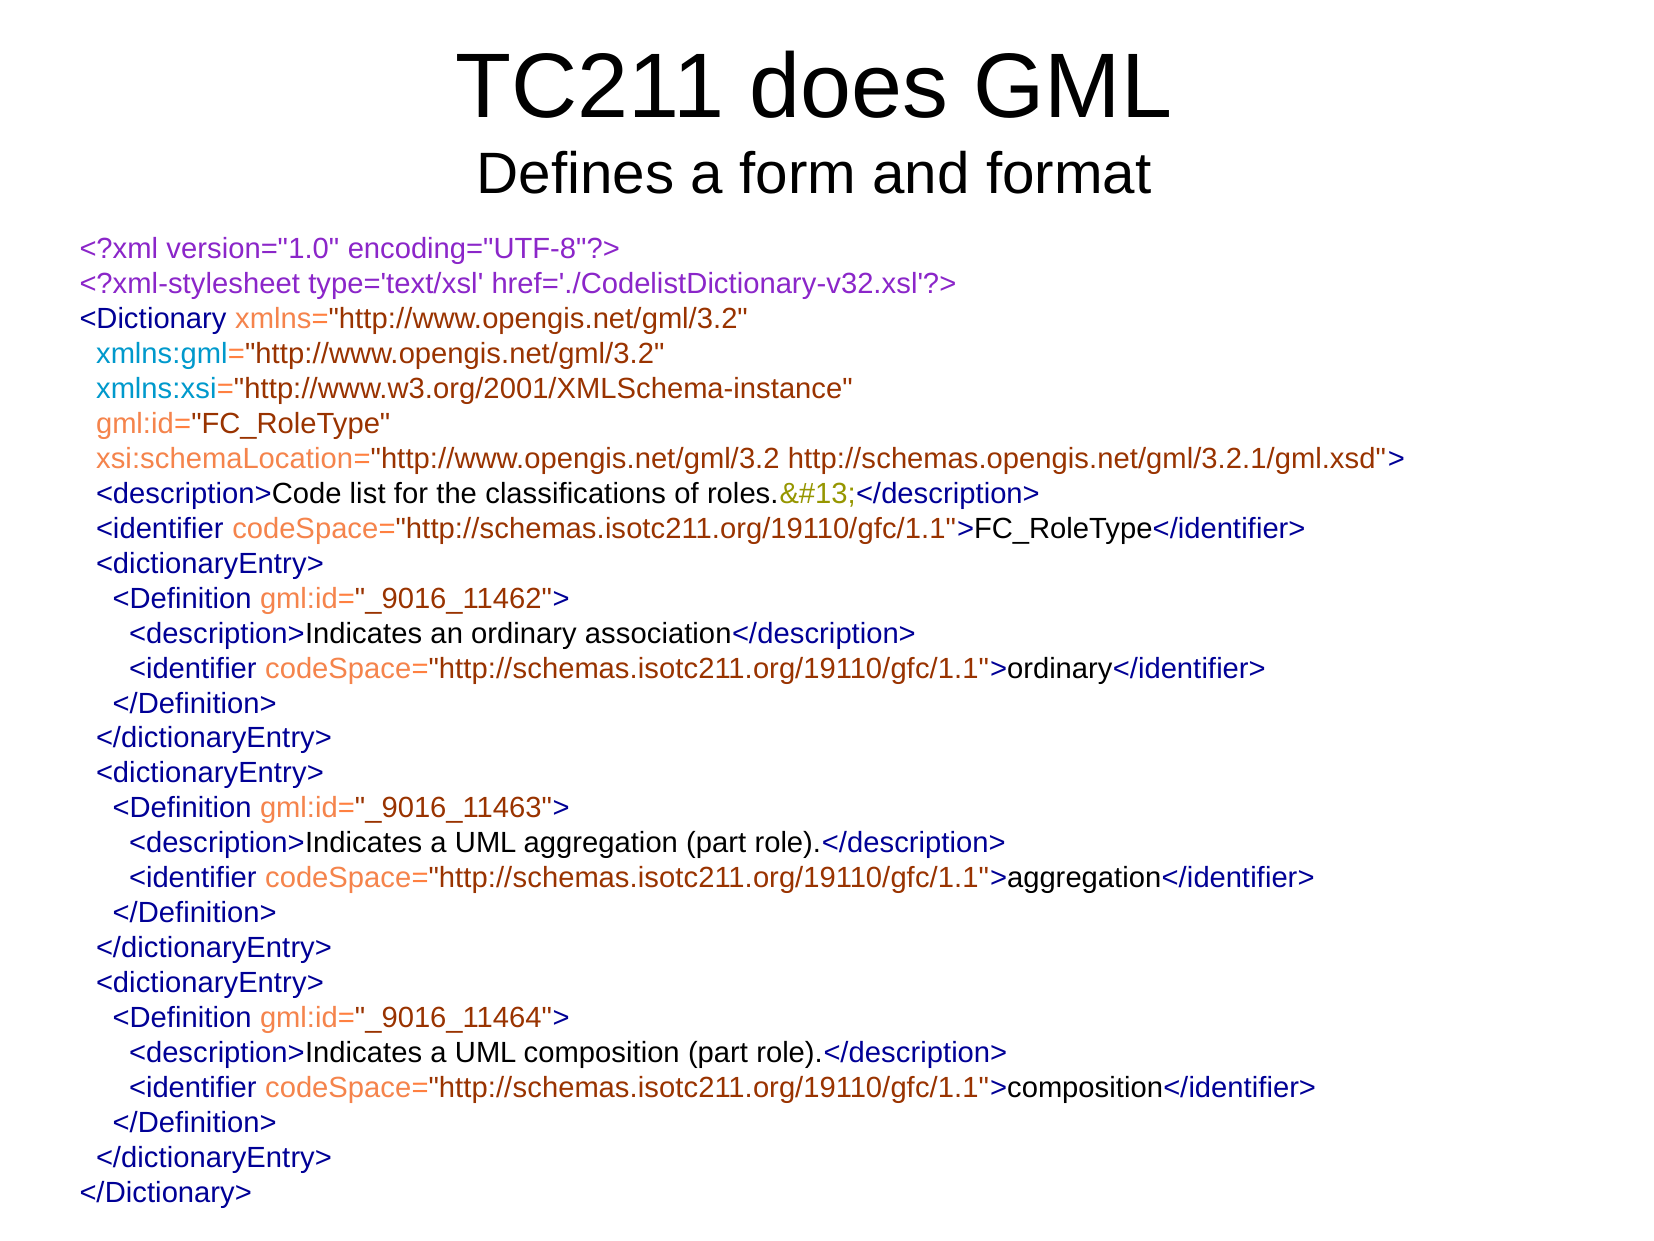

# TC211 does GML Defines a form and format
<?xml version="1.0" encoding="UTF-8"?>
<?xml-stylesheet type='text/xsl' href='./CodelistDictionary-v32.xsl'?>
<Dictionary xmlns="http://www.opengis.net/gml/3.2"
 xmlns:gml="http://www.opengis.net/gml/3.2"
 xmlns:xsi="http://www.w3.org/2001/XMLSchema-instance"
 gml:id="FC_RoleType"
 xsi:schemaLocation="http://www.opengis.net/gml/3.2 http://schemas.opengis.net/gml/3.2.1/gml.xsd">
 <description>Code list for the classifications of roles.&#13;</description>
 <identifier codeSpace="http://schemas.isotc211.org/19110/gfc/1.1">FC_RoleType</identifier>
 <dictionaryEntry>
 <Definition gml:id="_9016_11462">
 <description>Indicates an ordinary association</description>
 <identifier codeSpace="http://schemas.isotc211.org/19110/gfc/1.1">ordinary</identifier>
 </Definition>
 </dictionaryEntry>
 <dictionaryEntry>
 <Definition gml:id="_9016_11463">
 <description>Indicates a UML aggregation (part role).</description>
 <identifier codeSpace="http://schemas.isotc211.org/19110/gfc/1.1">aggregation</identifier>
 </Definition>
 </dictionaryEntry>
 <dictionaryEntry>
 <Definition gml:id="_9016_11464">
 <description>Indicates a UML composition (part role).</description>
 <identifier codeSpace="http://schemas.isotc211.org/19110/gfc/1.1">composition</identifier>
 </Definition>
 </dictionaryEntry>
</Dictionary>